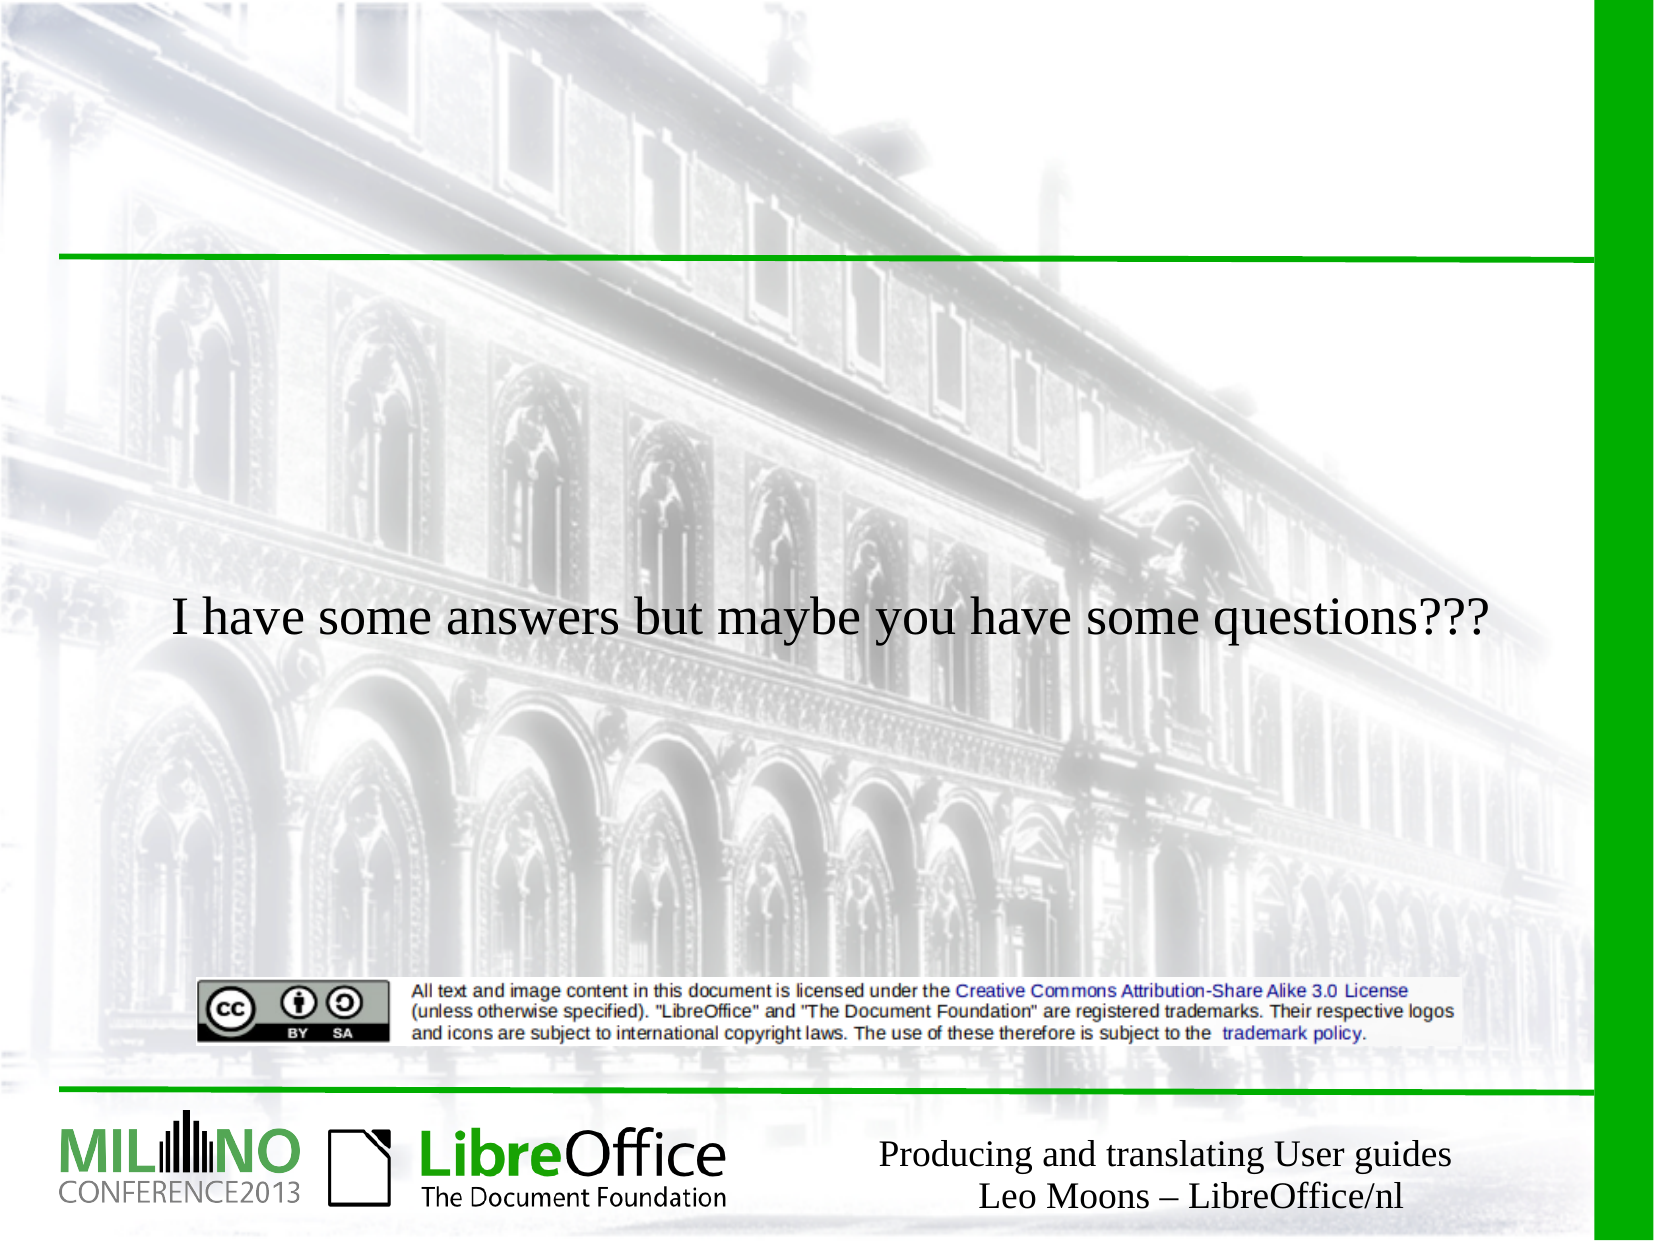

#
I have some answers but maybe you have some questions???
Producing and translating User guides
Leo Moons – LibreOffice/nl